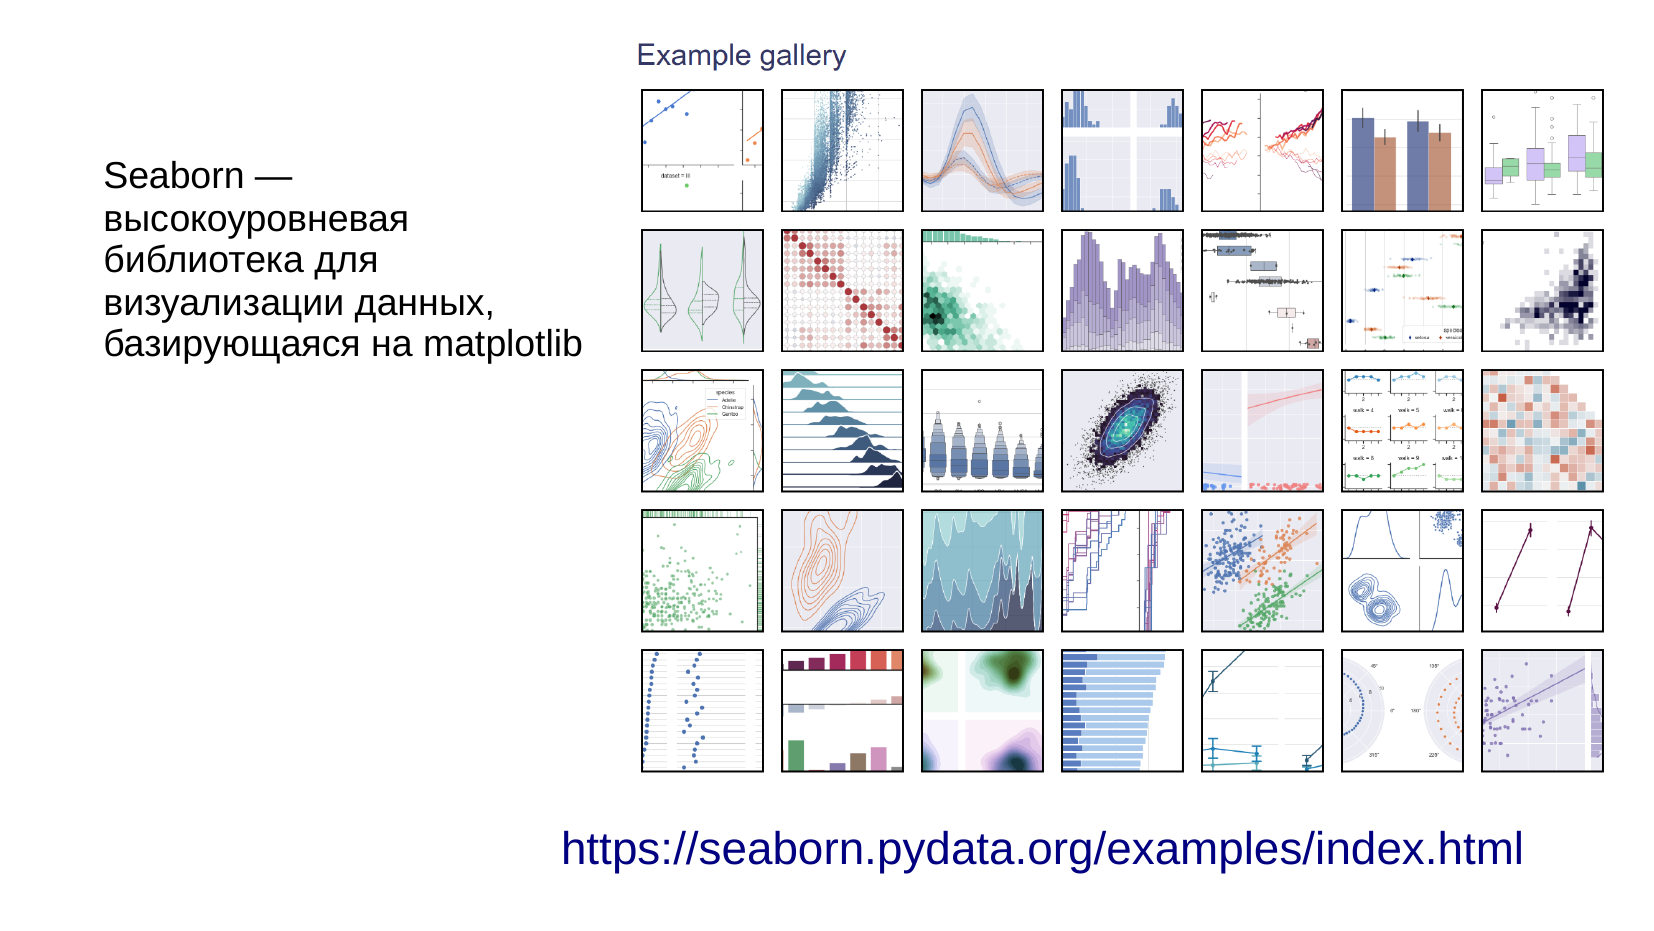

Seaborn — высокоуровневая библиотека для визуализации данных, базирующаяся на matplotlib
# https://seaborn.pydata.org/examples/index.html